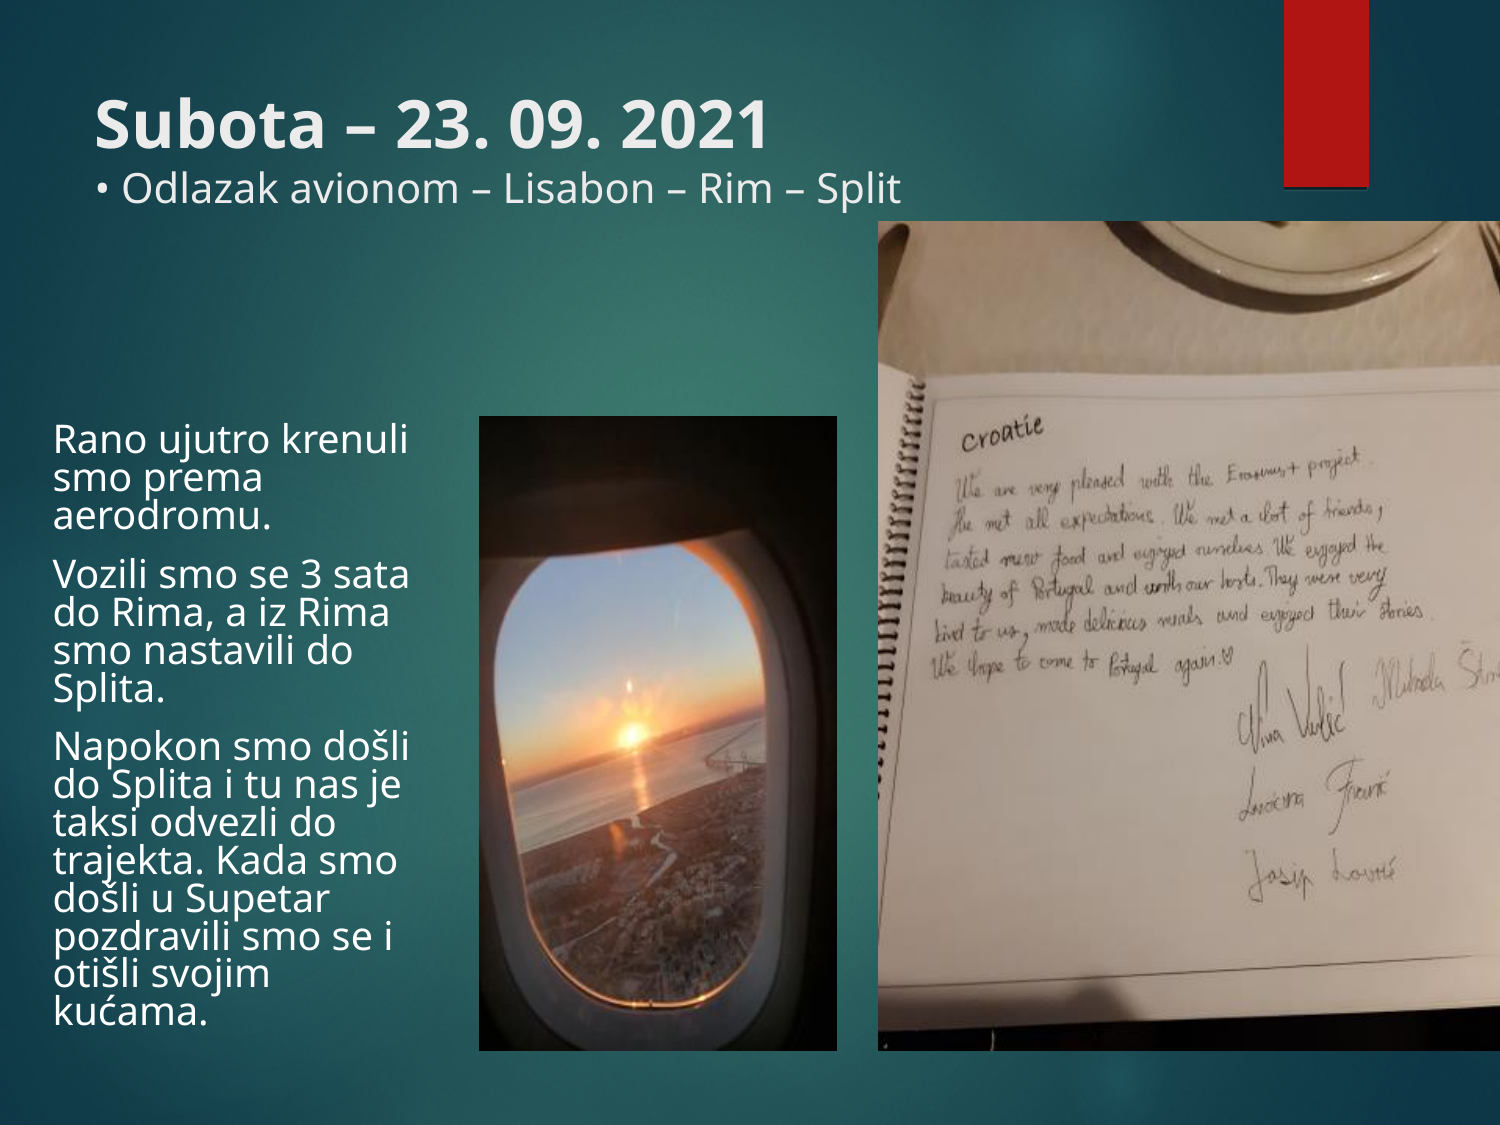

# Subota – 23. 09. 2021 • Odlazak avionom – Lisabon – Rim – Split
Rano ujutro krenuli smo prema aerodromu.
Vozili smo se 3 sata do Rima, a iz Rima smo nastavili do Splita.
Napokon smo došli do Splita i tu nas je taksi odvezli do trajekta. Kada smo došli u Supetar pozdravili smo se i otišli svojim kućama.